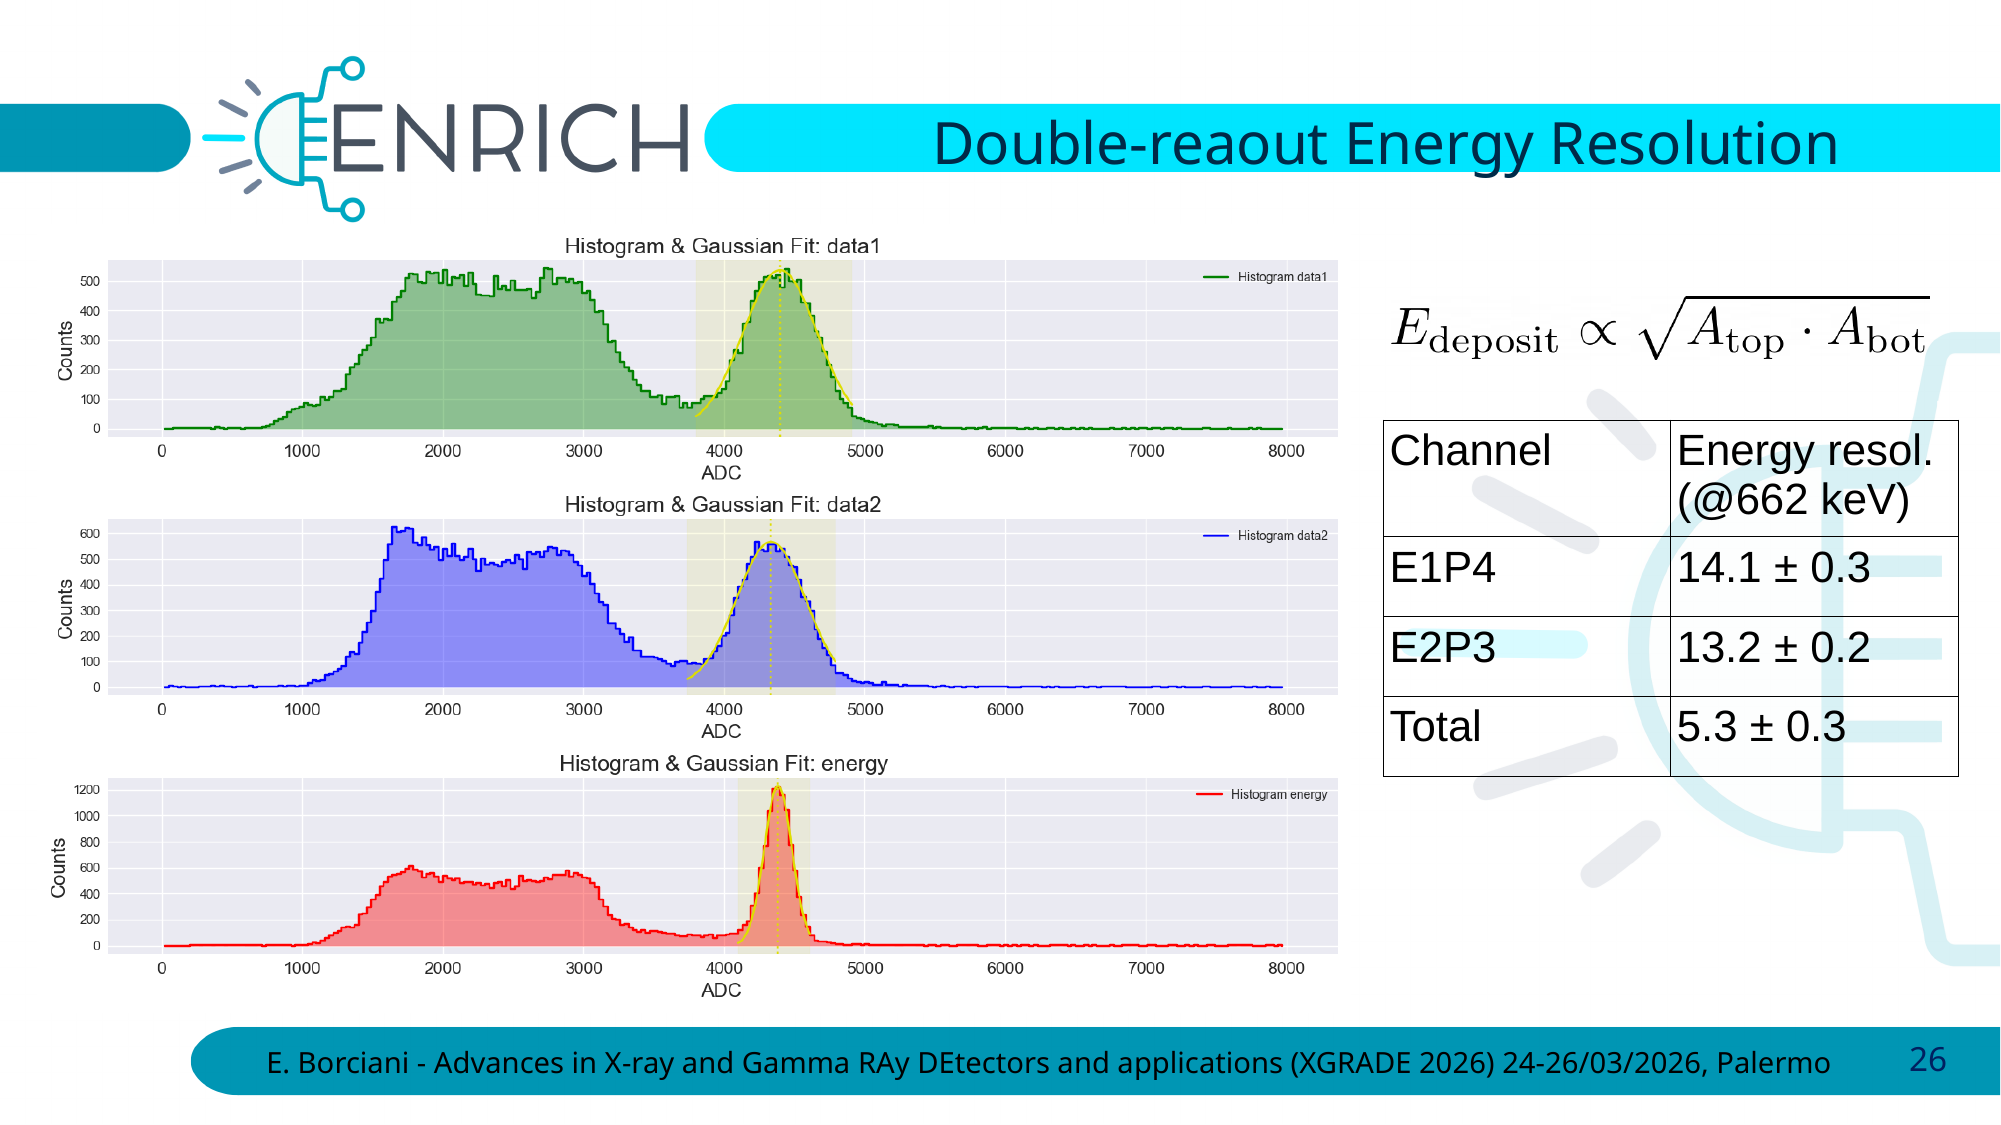

Double-reaout Energy Resolution
| Channel | Energy resol. (@662 keV) |
| --- | --- |
| E1P4 | 14.1 ± 0.3 |
| E2P3 | 13.2 ± 0.2 |
| Total | 5.3 ± 0.3 |
E. Borciani - Advances in X-ray and Gamma RAy DEtectors and applications (XGRADE 2026) 24-26/03/2026, Palermo